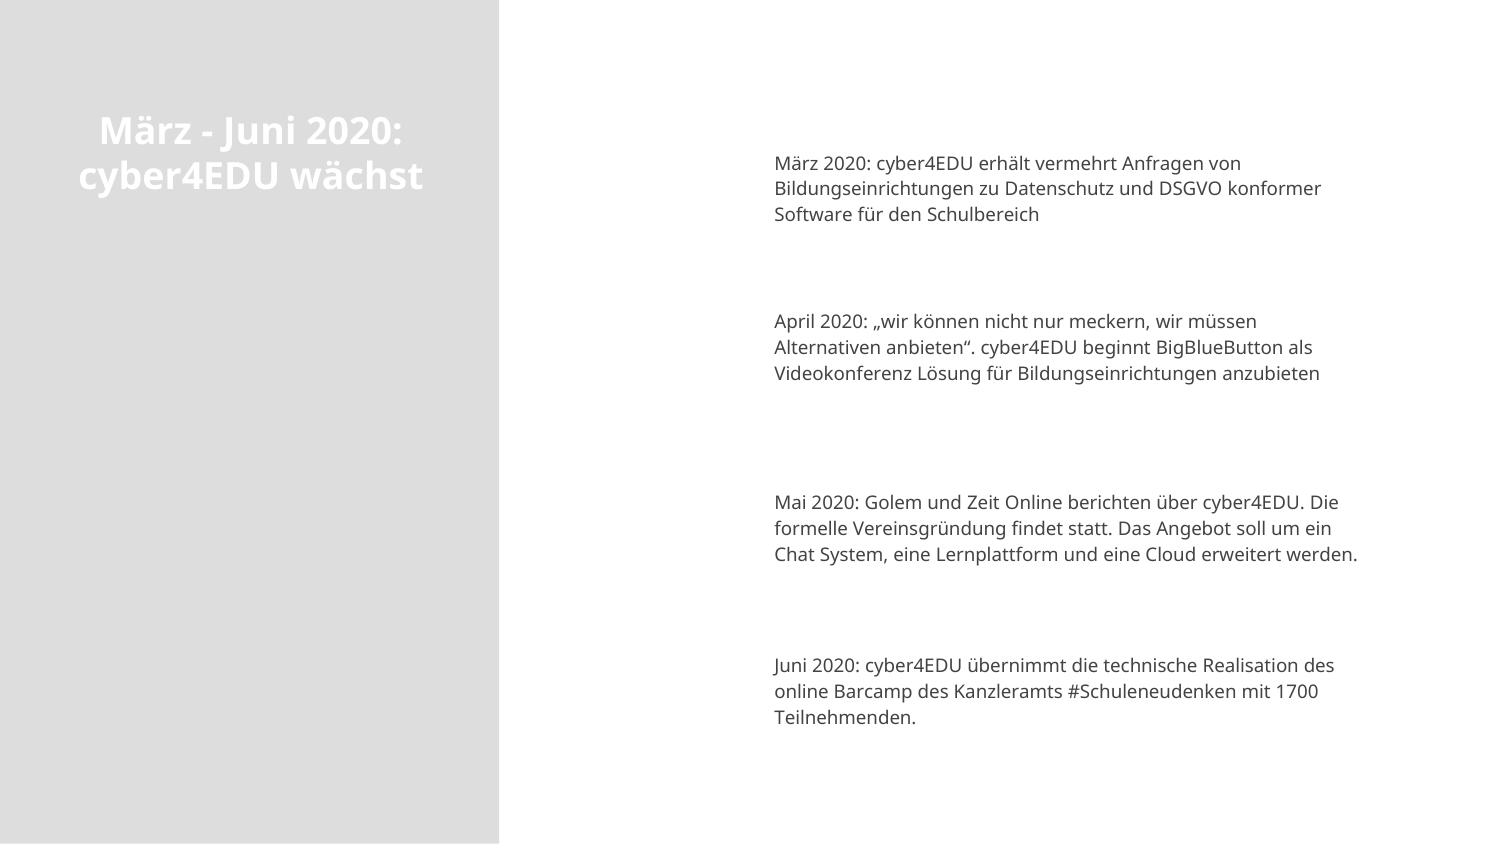

März - Juni 2020:
cyber4EDU wächst
März 2020: cyber4EDU erhält vermehrt Anfragen von Bildungseinrichtungen zu Datenschutz und DSGVO konformer Software für den Schulbereich
April 2020: „wir können nicht nur meckern, wir müssen Alternativen anbieten“. cyber4EDU beginnt BigBlueButton als Videokonferenz Lösung für Bildungseinrichtungen anzubieten
Mai 2020: Golem und Zeit Online berichten über cyber4EDU. Die formelle Vereinsgründung findet statt. Das Angebot soll um ein Chat System, eine Lernplattform und eine Cloud erweitert werden.
Juni 2020: cyber4EDU übernimmt die technische Realisation des online Barcamp des Kanzleramts #Schuleneudenken mit 1700 Teilnehmenden.